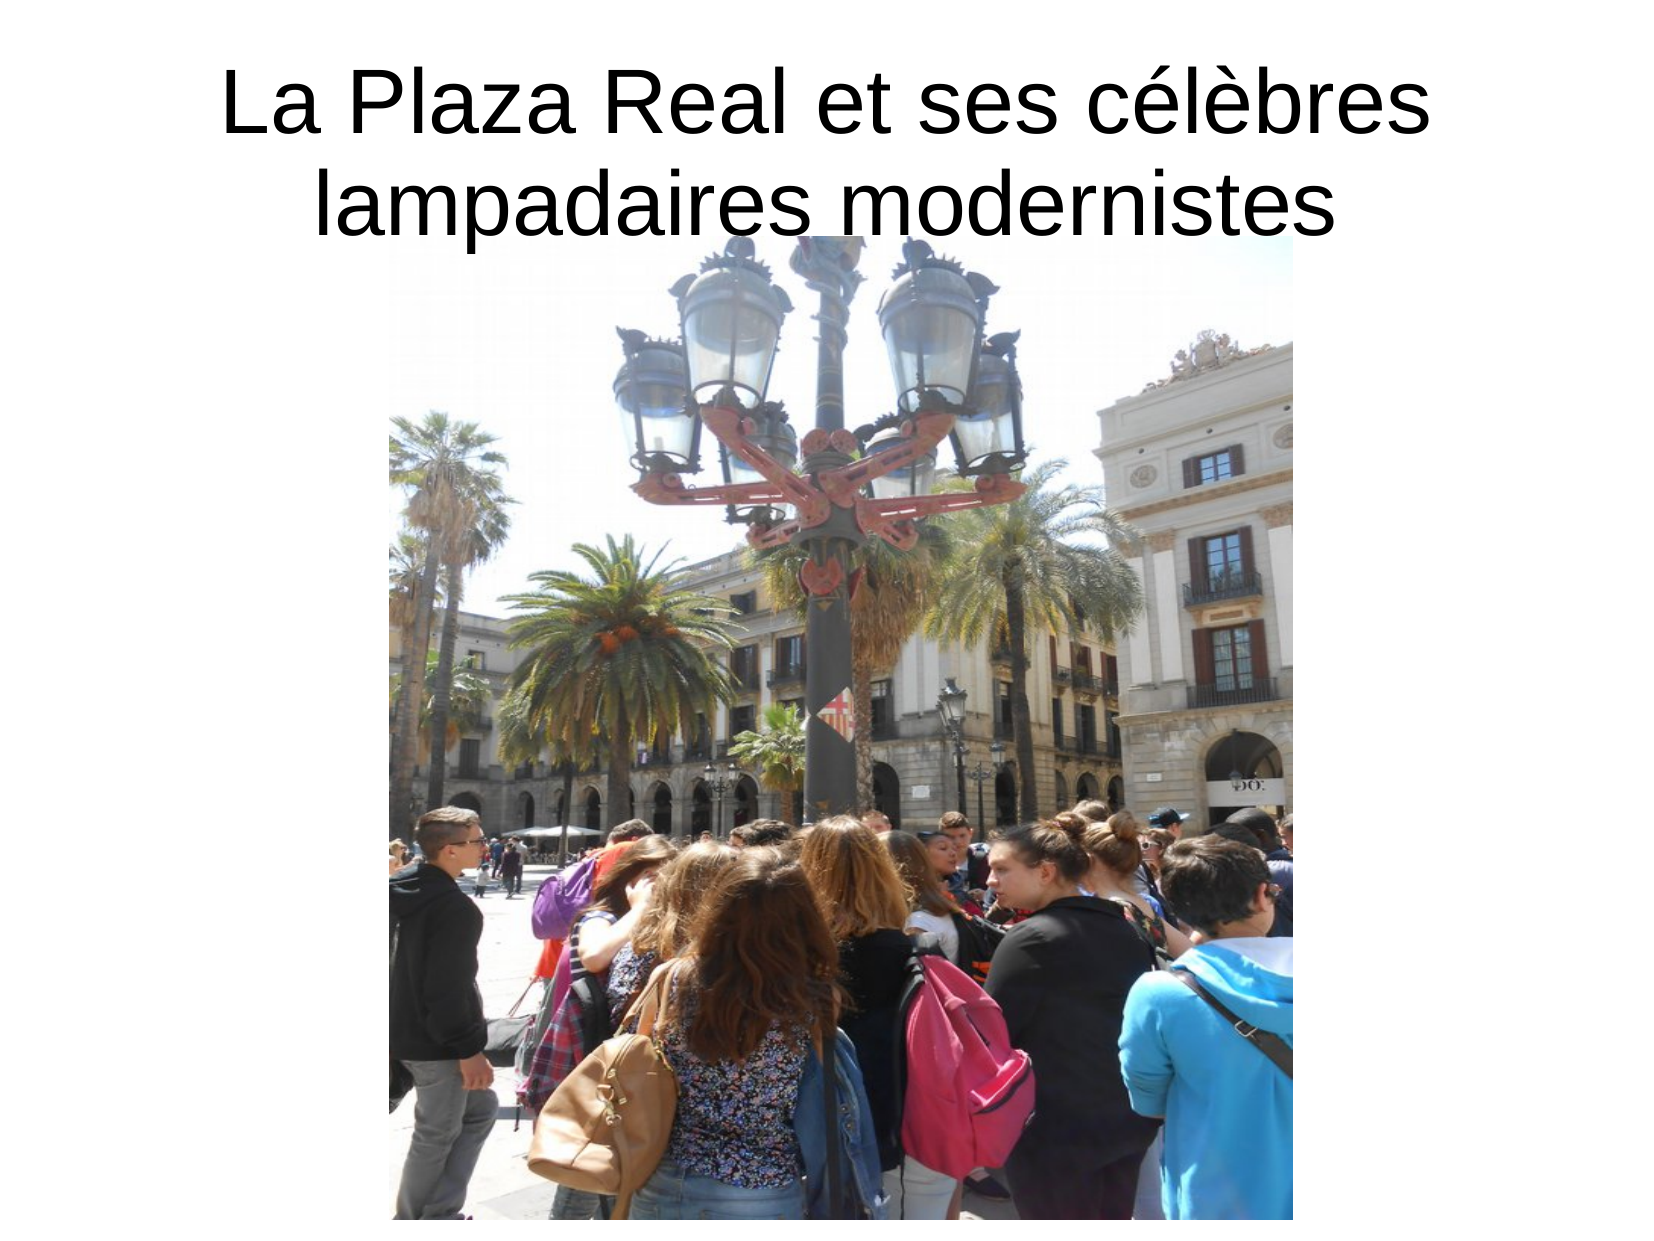

# La Plaza Real et ses célèbres lampadaires modernistes